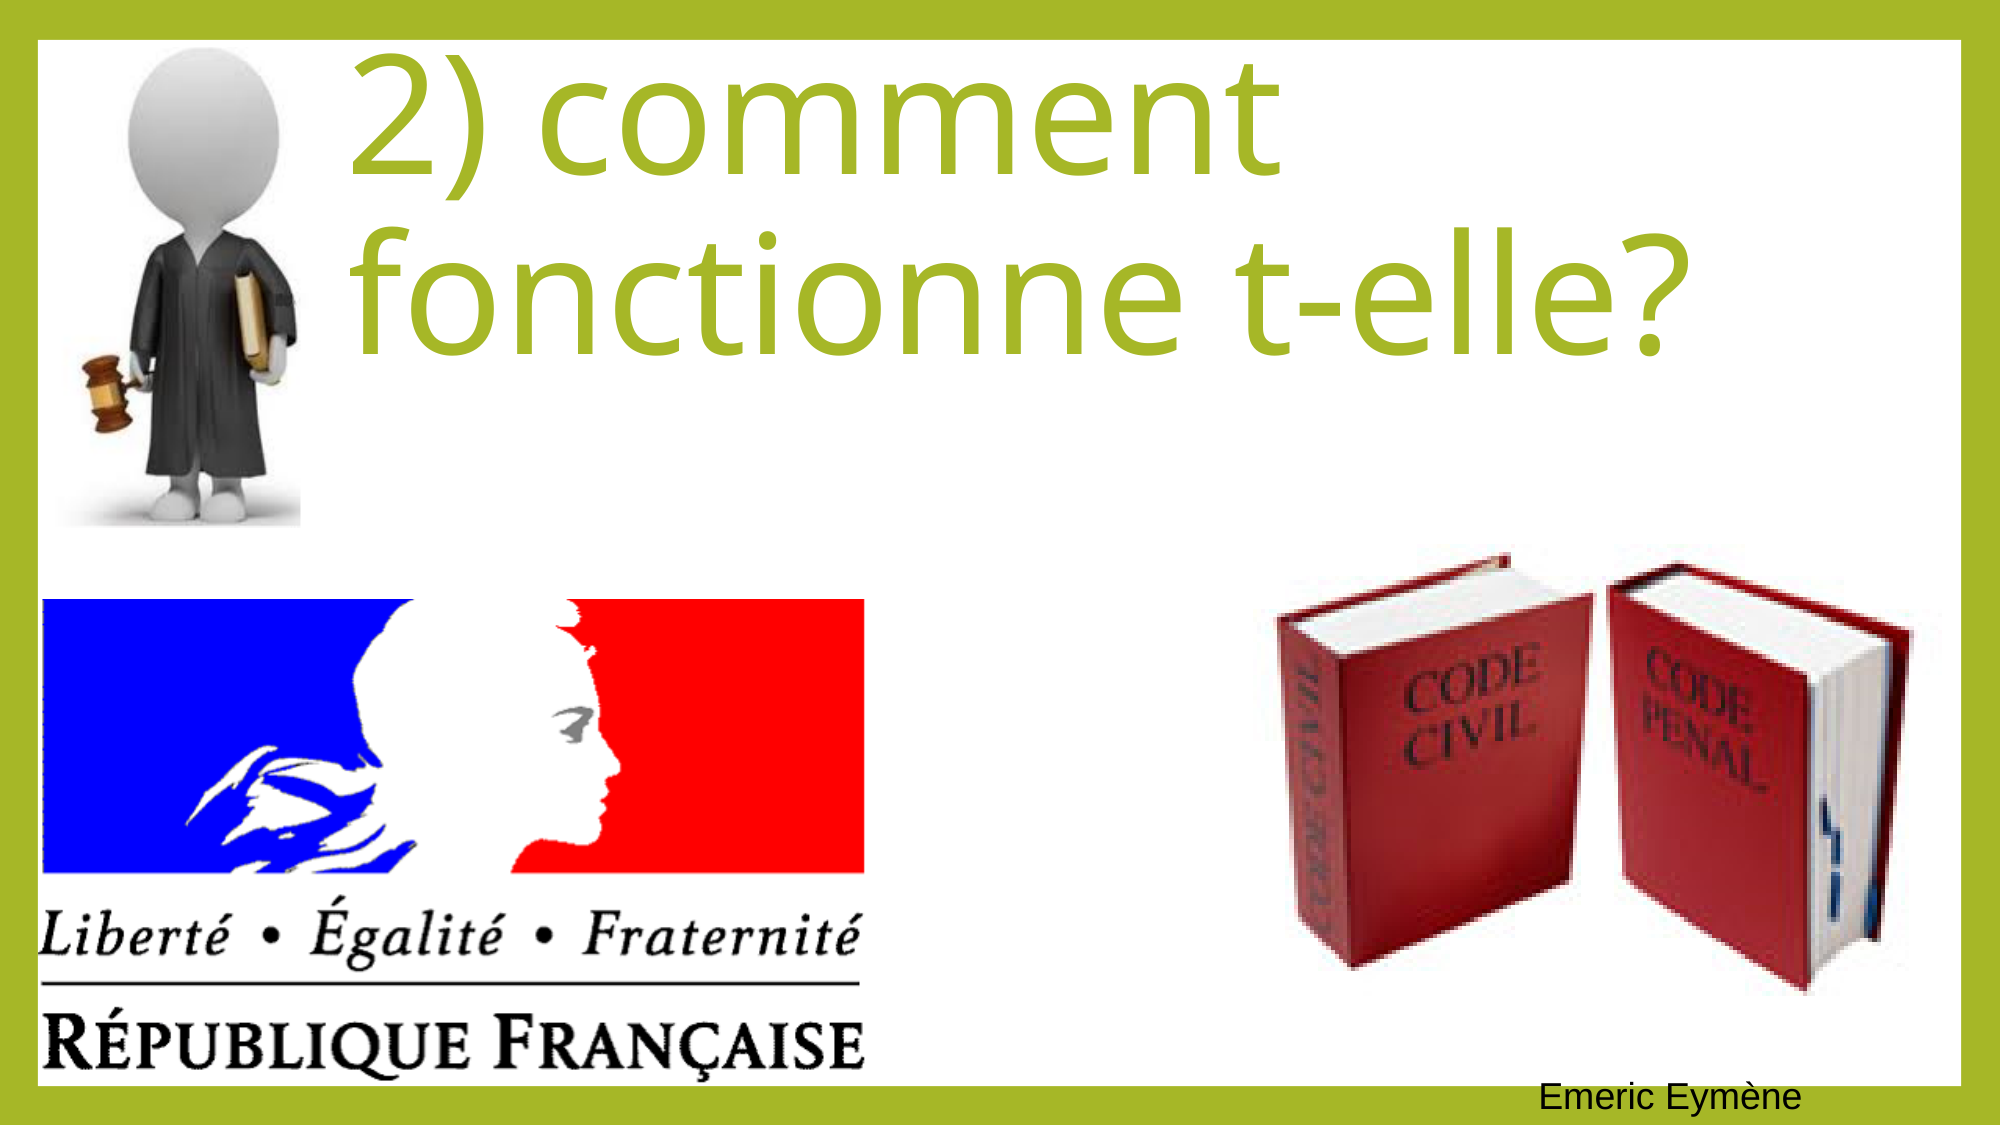

# 2) comment fonctionne t-elle?
Emeric Eymène